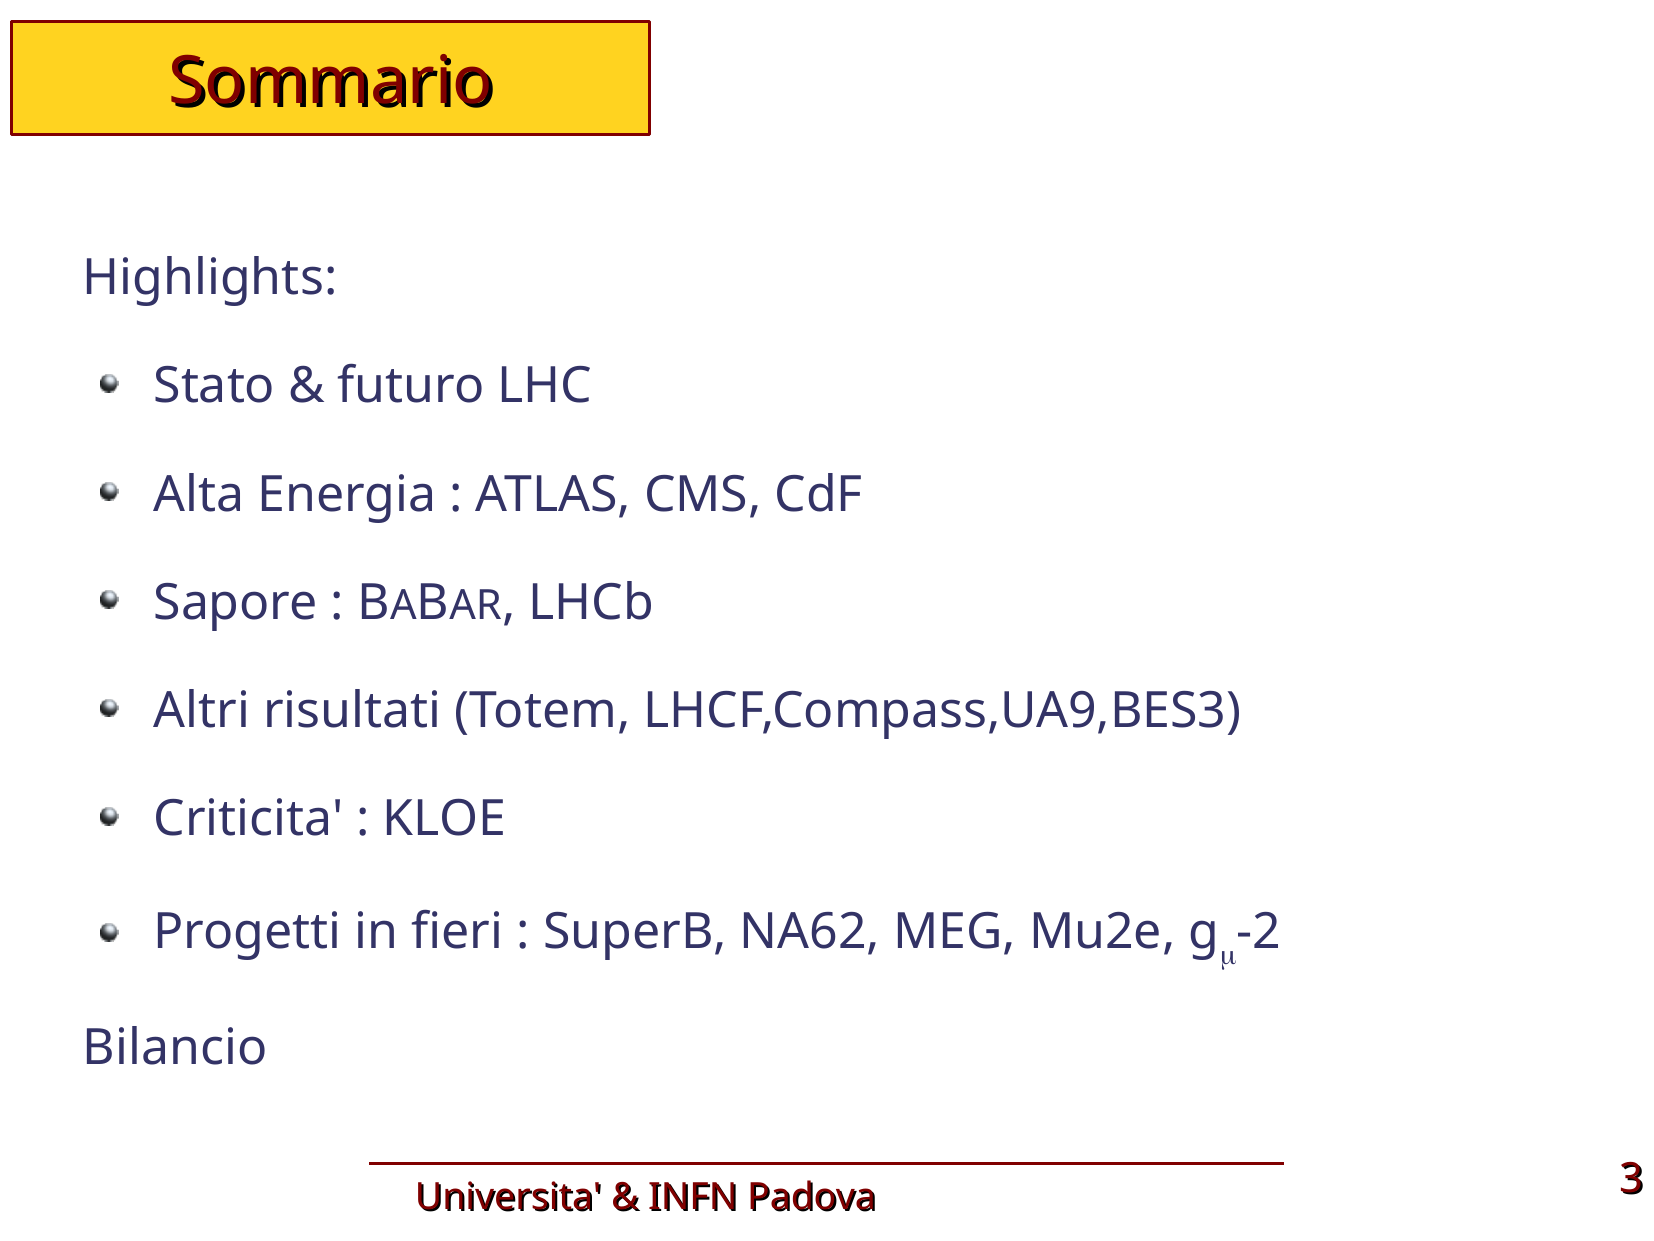

# Sommario
Highlights:
Stato & futuro LHC
Alta Energia : ATLAS, CMS, CdF
Sapore : BABAR, LHCb
Altri risultati (Totem, LHCF,Compass,UA9,BES3)
Criticita' : KLOE
Progetti in fieri : SuperB, NA62, MEG, Mu2e, gm-2
Bilancio